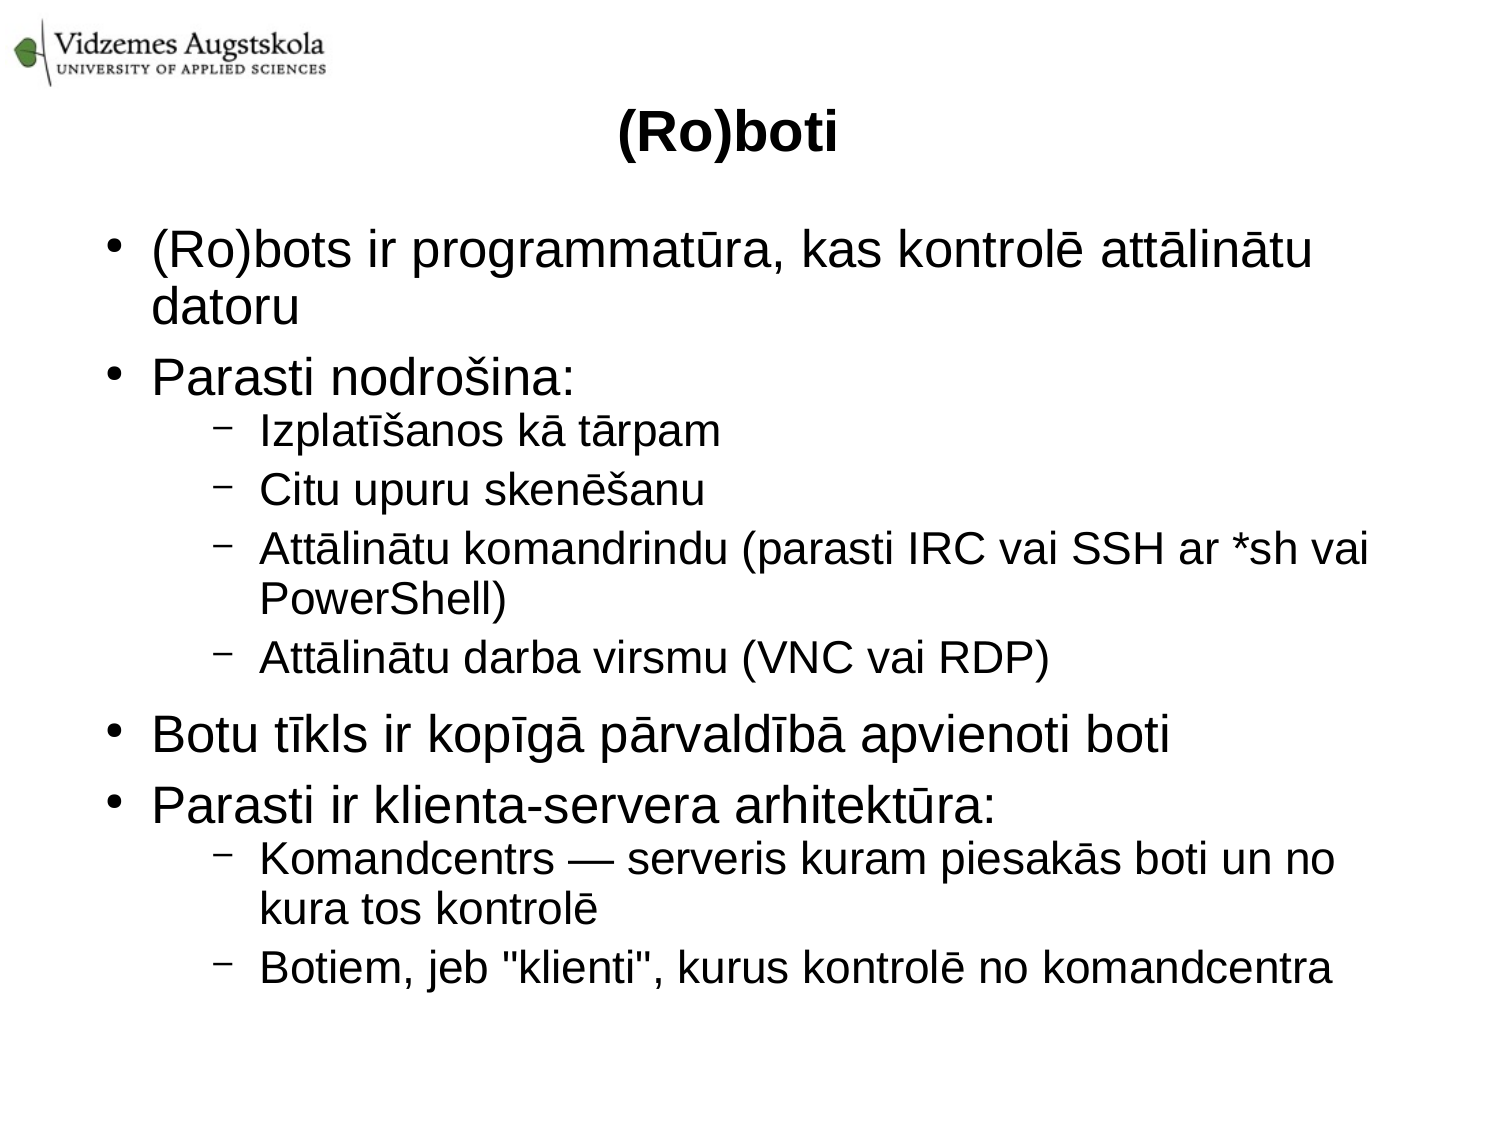

# (Ro)boti
(Ro)bots ir programmatūra, kas kontrolē attālinātu datoru
Parasti nodrošina:
Izplatīšanos kā tārpam
Citu upuru skenēšanu
Attālinātu komandrindu (parasti IRC vai SSH ar *sh vai PowerShell)
Attālinātu darba virsmu (VNC vai RDP)
Botu tīkls ir kopīgā pārvaldībā apvienoti boti
Parasti ir klienta-servera arhitektūra:
Komandcentrs — serveris kuram piesakās boti un no kura tos kontrolē
Botiem, jeb "klienti", kurus kontrolē no komandcentra